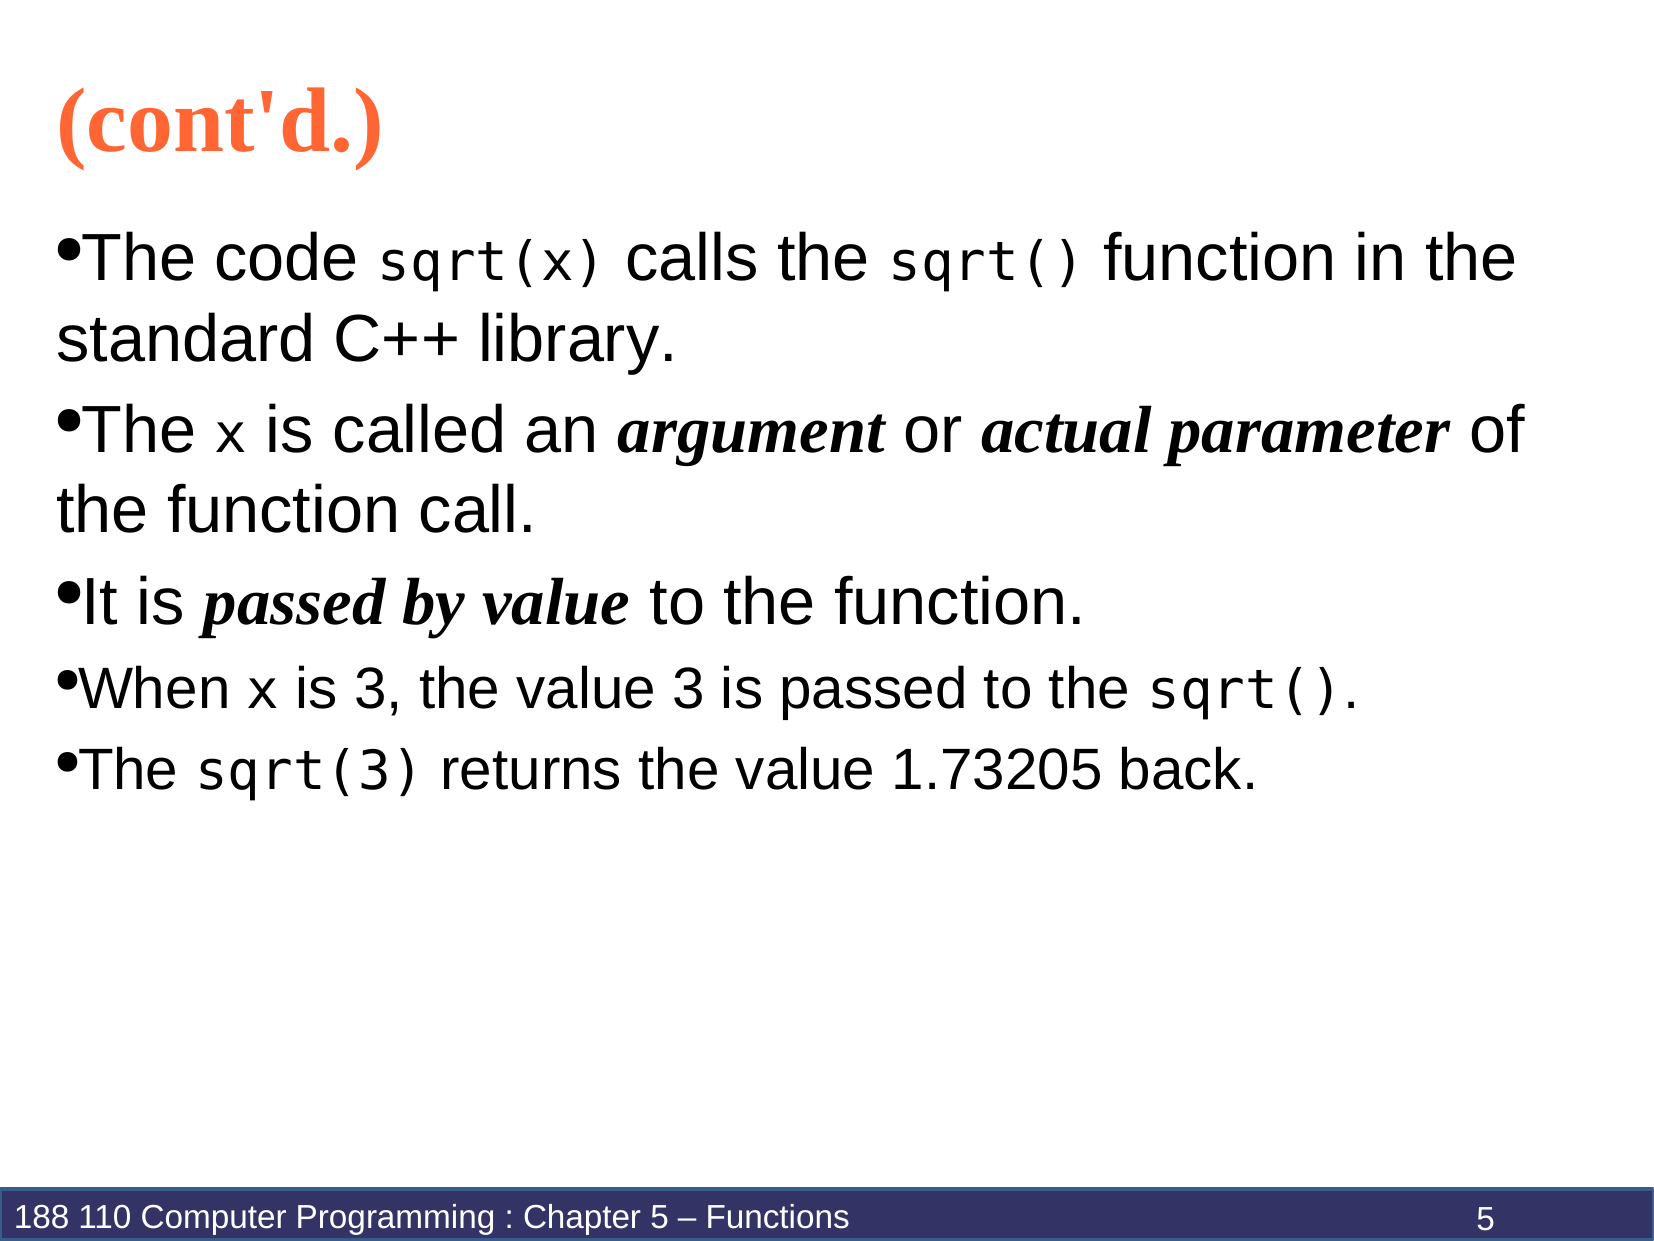

# (cont'd.)
The code sqrt(x) calls the sqrt() function in the standard C++ library.
The x is called an argument or actual parameter of the function call.
It is passed by value to the function.
When x is 3, the value 3 is passed to the sqrt().
The sqrt(3) returns the value 1.73205 back.